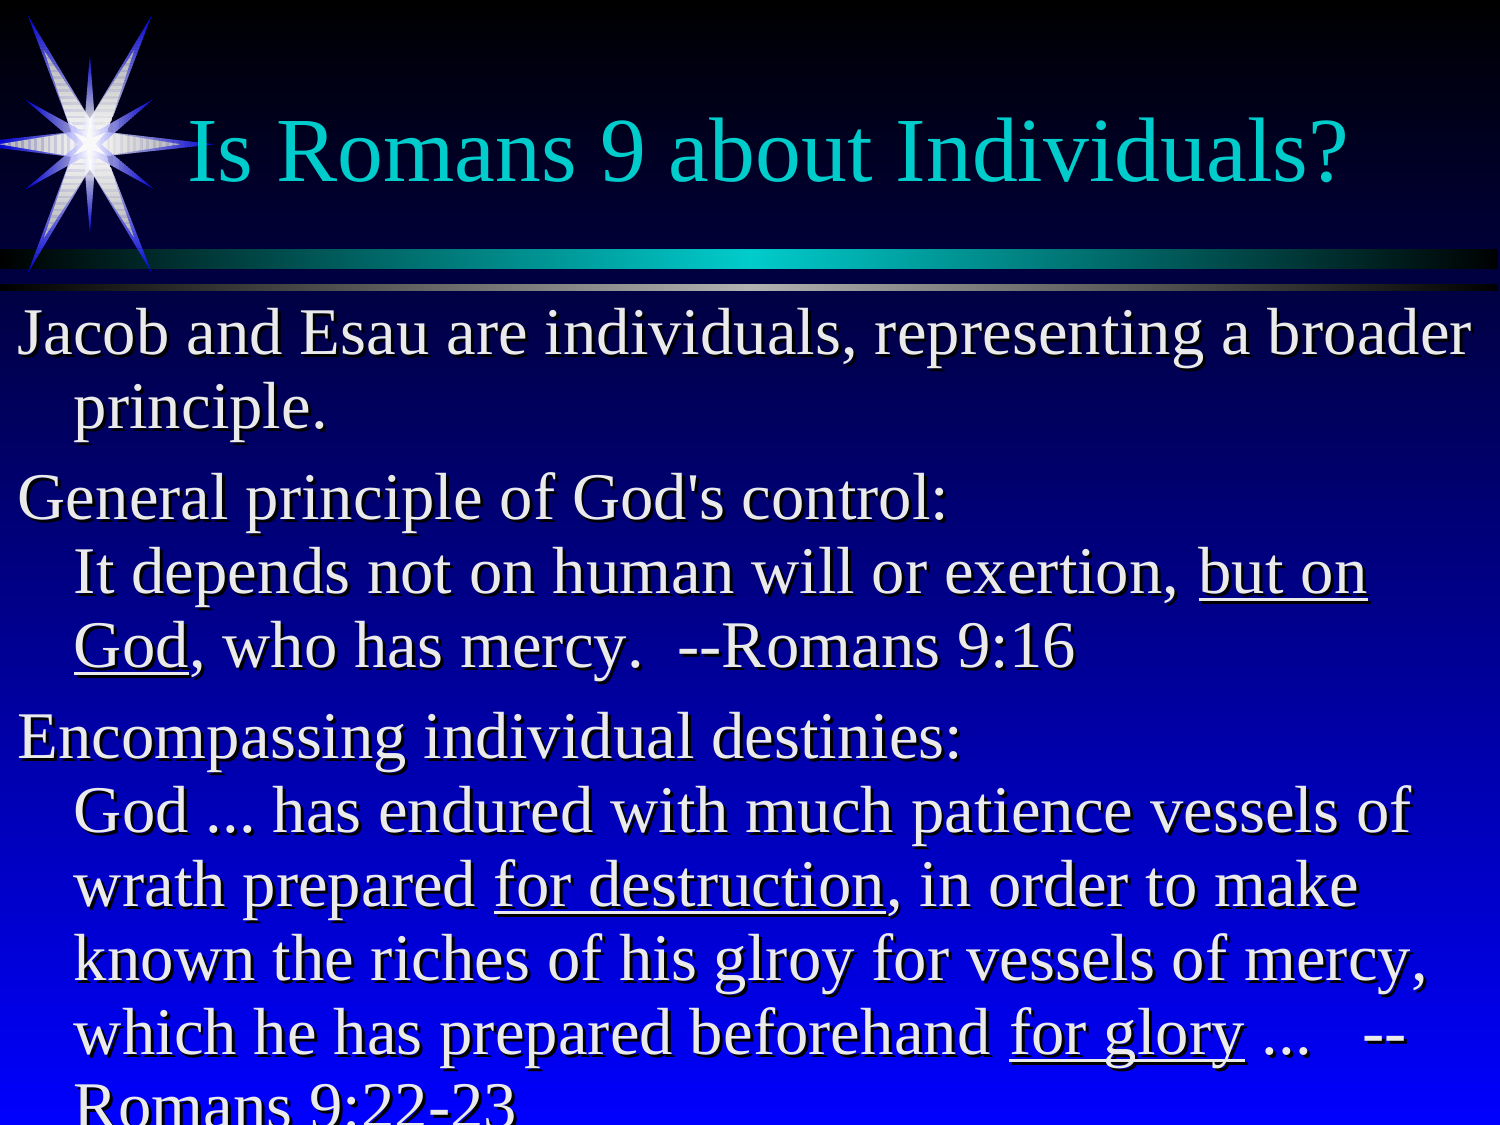

# Is Romans 9 about Individuals?
Jacob and Esau are individuals, representing a broader principle.
General principle of God's control:
It depends not on human will or exertion, but on God, who has mercy. --Romans 9:16
Encompassing individual destinies:
God ... has endured with much patience vessels of wrath prepared for destruction, in order to make known the riches of his glroy for vessels of mercy, which he has prepared beforehand for glory ... --Romans 9:22-23